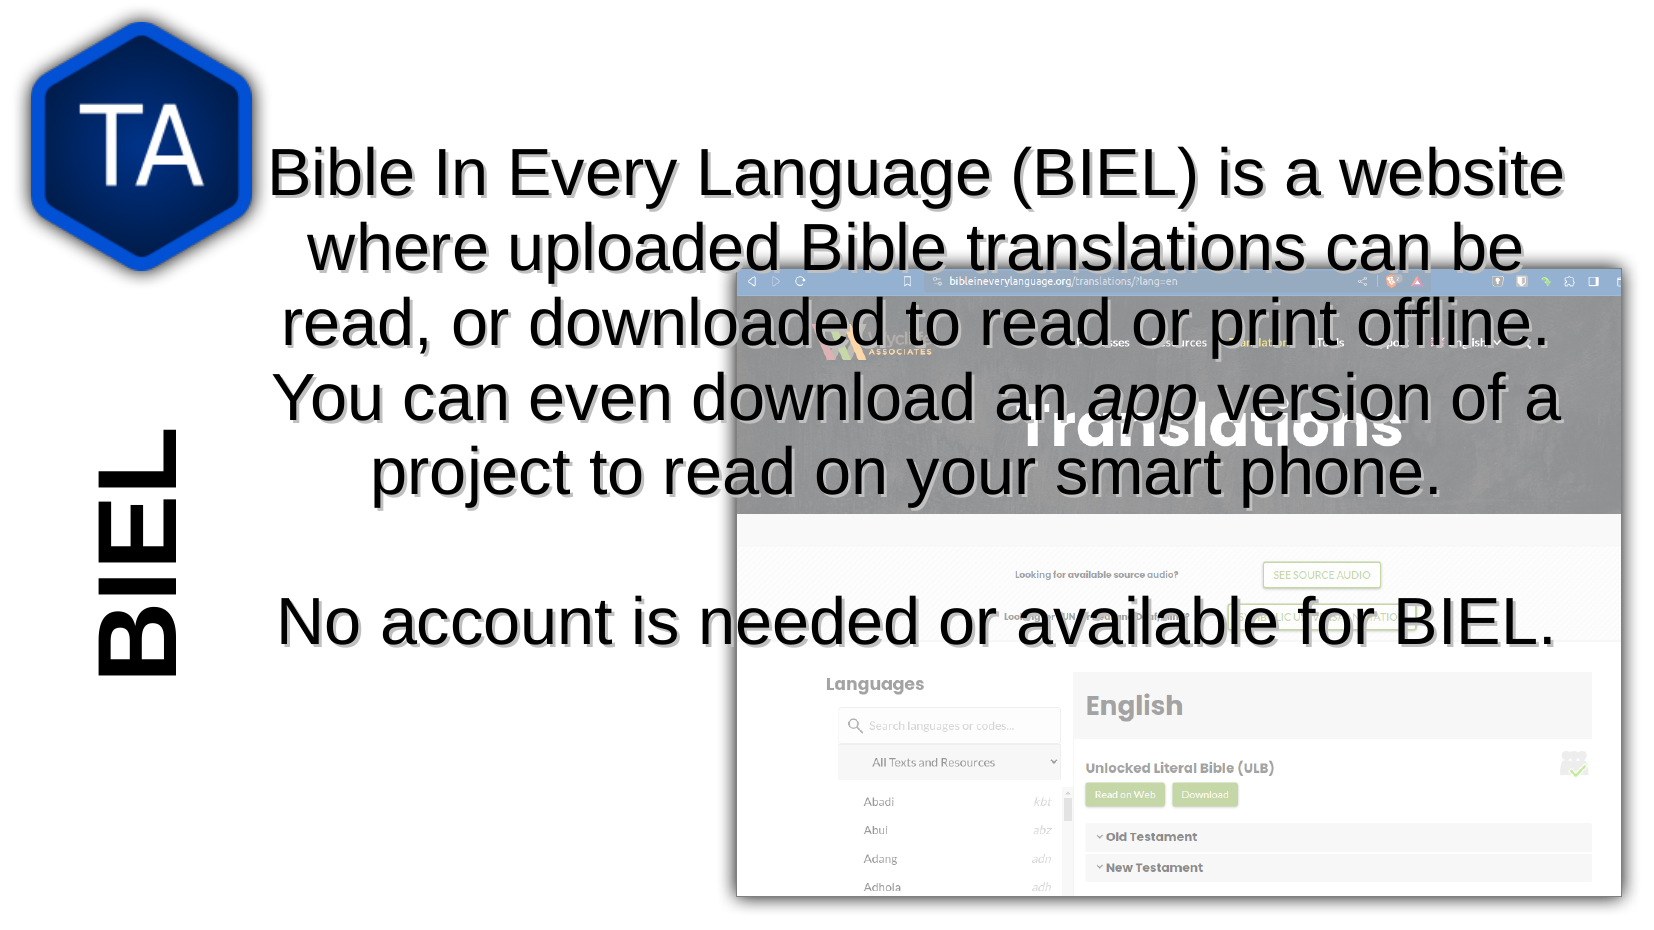

# Bible In Every Language (BIEL) is a website where uploaded Bible translations can be read, or downloaded to read or print offline. You can even download an app version of a project to read on your smart phone.
No account is needed or available for BIEL.
BIEL